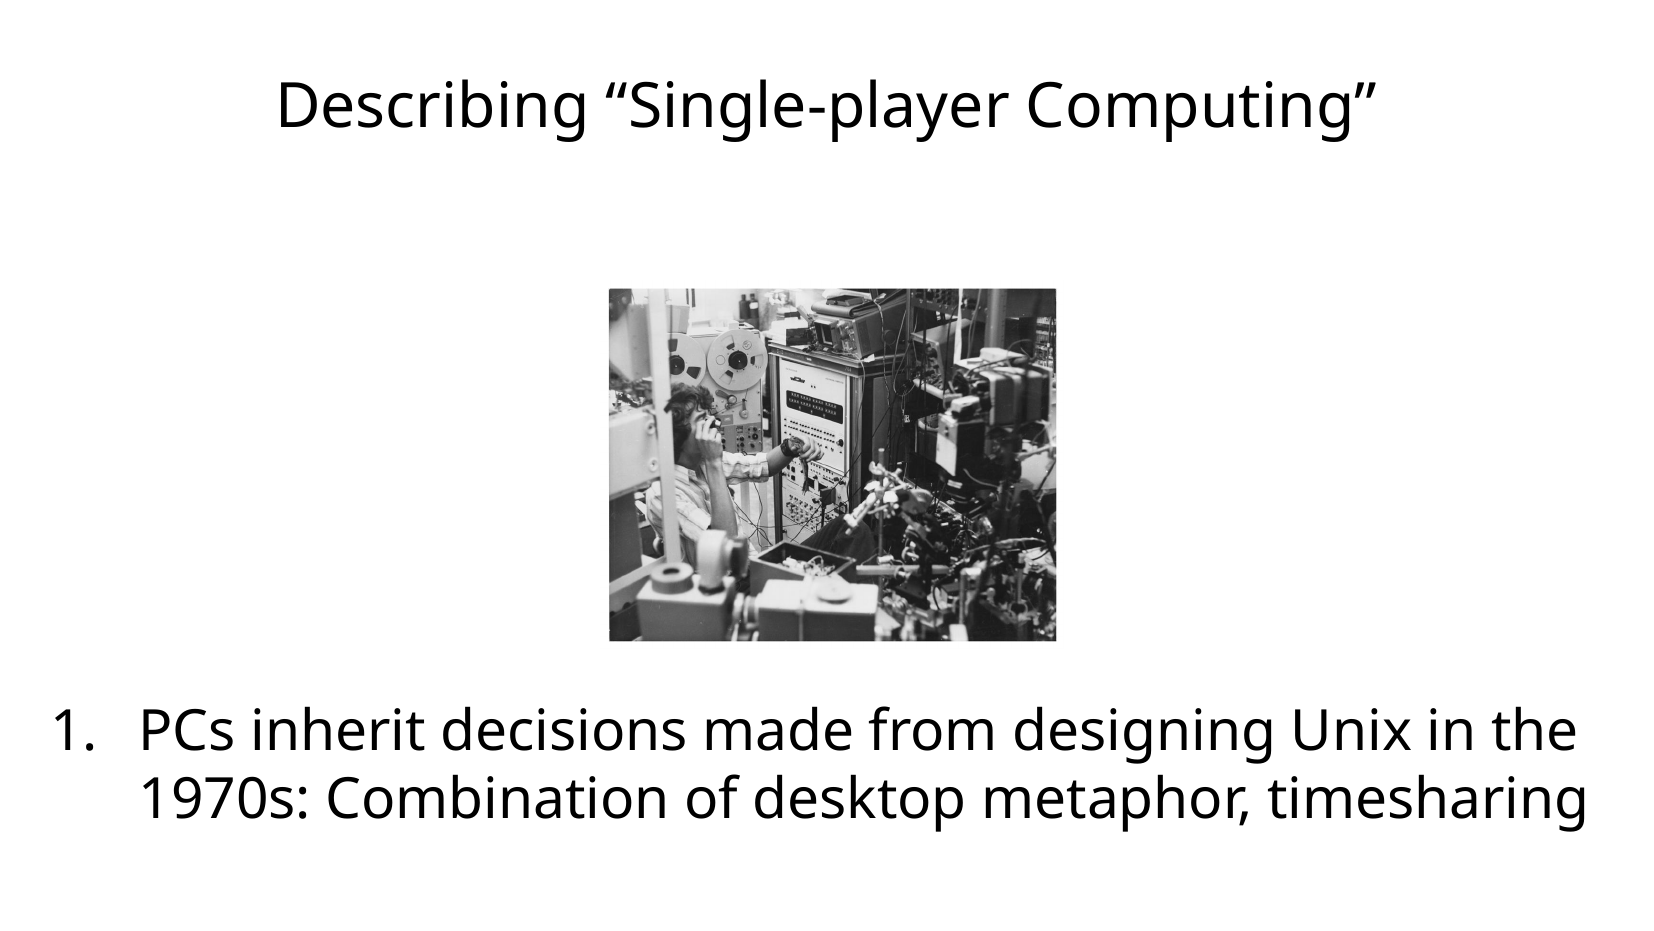

# Describing “Single-player Computing”
PCs inherit decisions made from designing Unix in the 1970s: Combination of desktop metaphor, timesharing